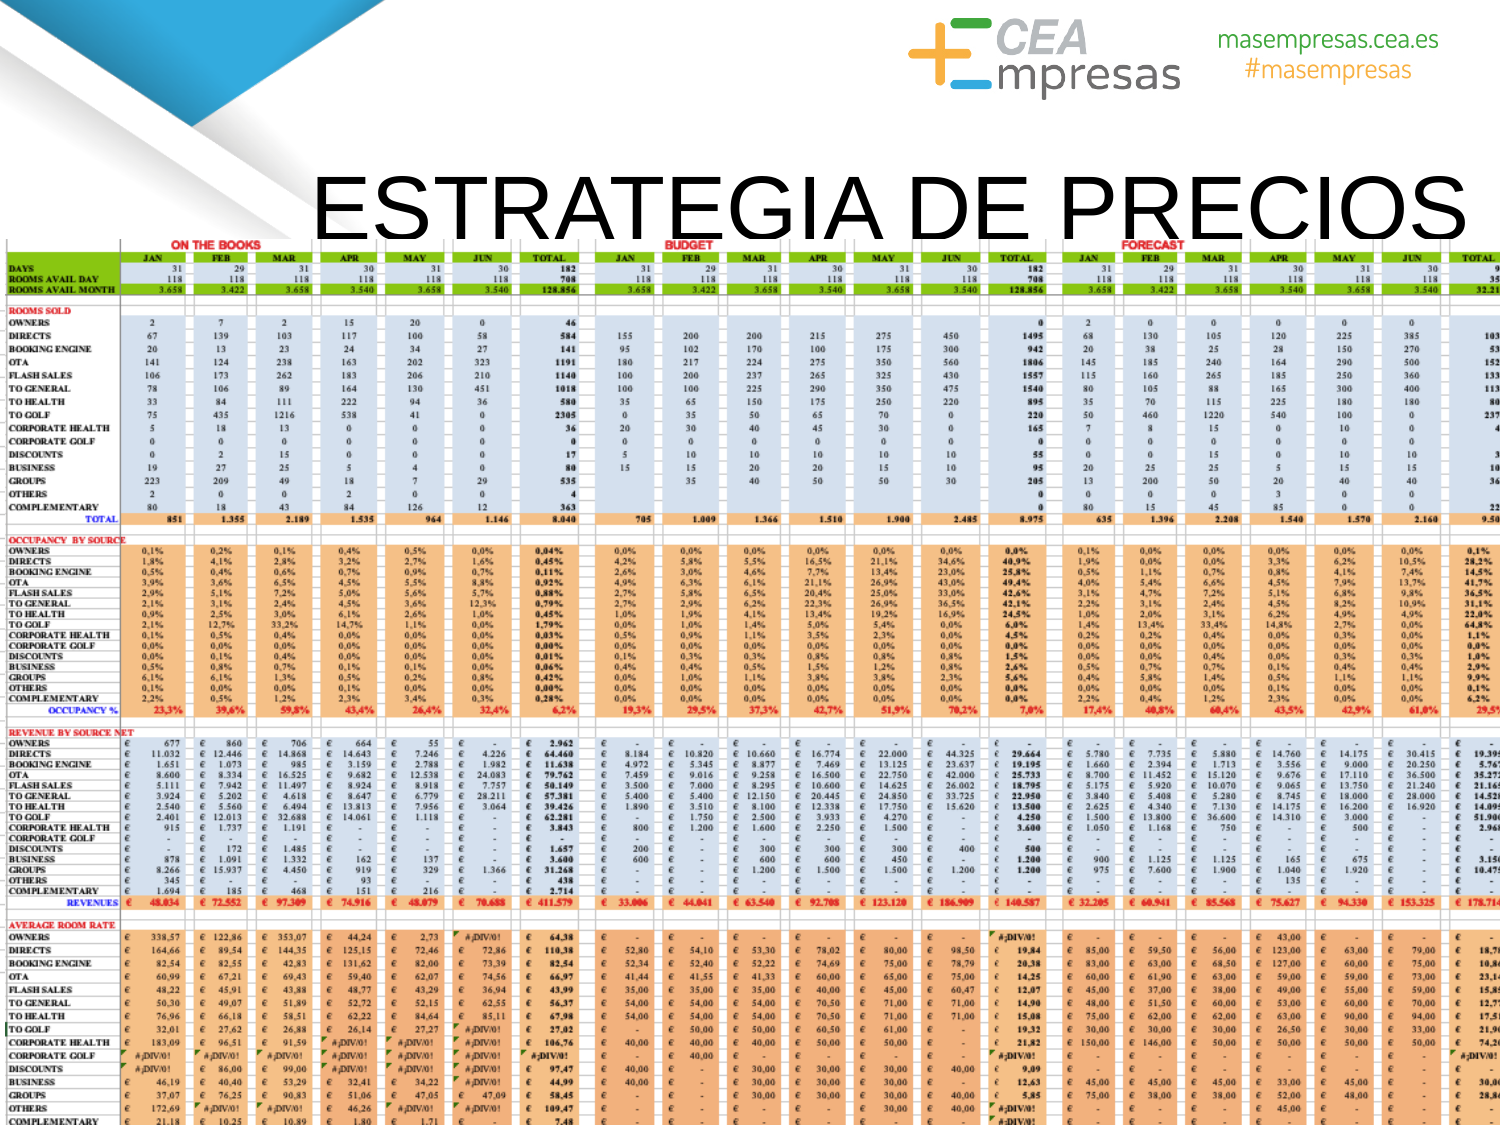

ESTRATEGIA DE PRECIOS
Tras estos estudios de competencia y distribución, hay que analizar los siguientes aspectos
La tabla de precios existente
Construir una nueva estrategia de precios para estimular la demanda
Hay que evaluar tanto los precios públicos como los precios negociados con duración múltiple dependiendo de la estancia
Los precios serán recomendados por periodo de demanda: temporadas bajas, media, alta, etc.
Las tarifas corporativas negociadas.